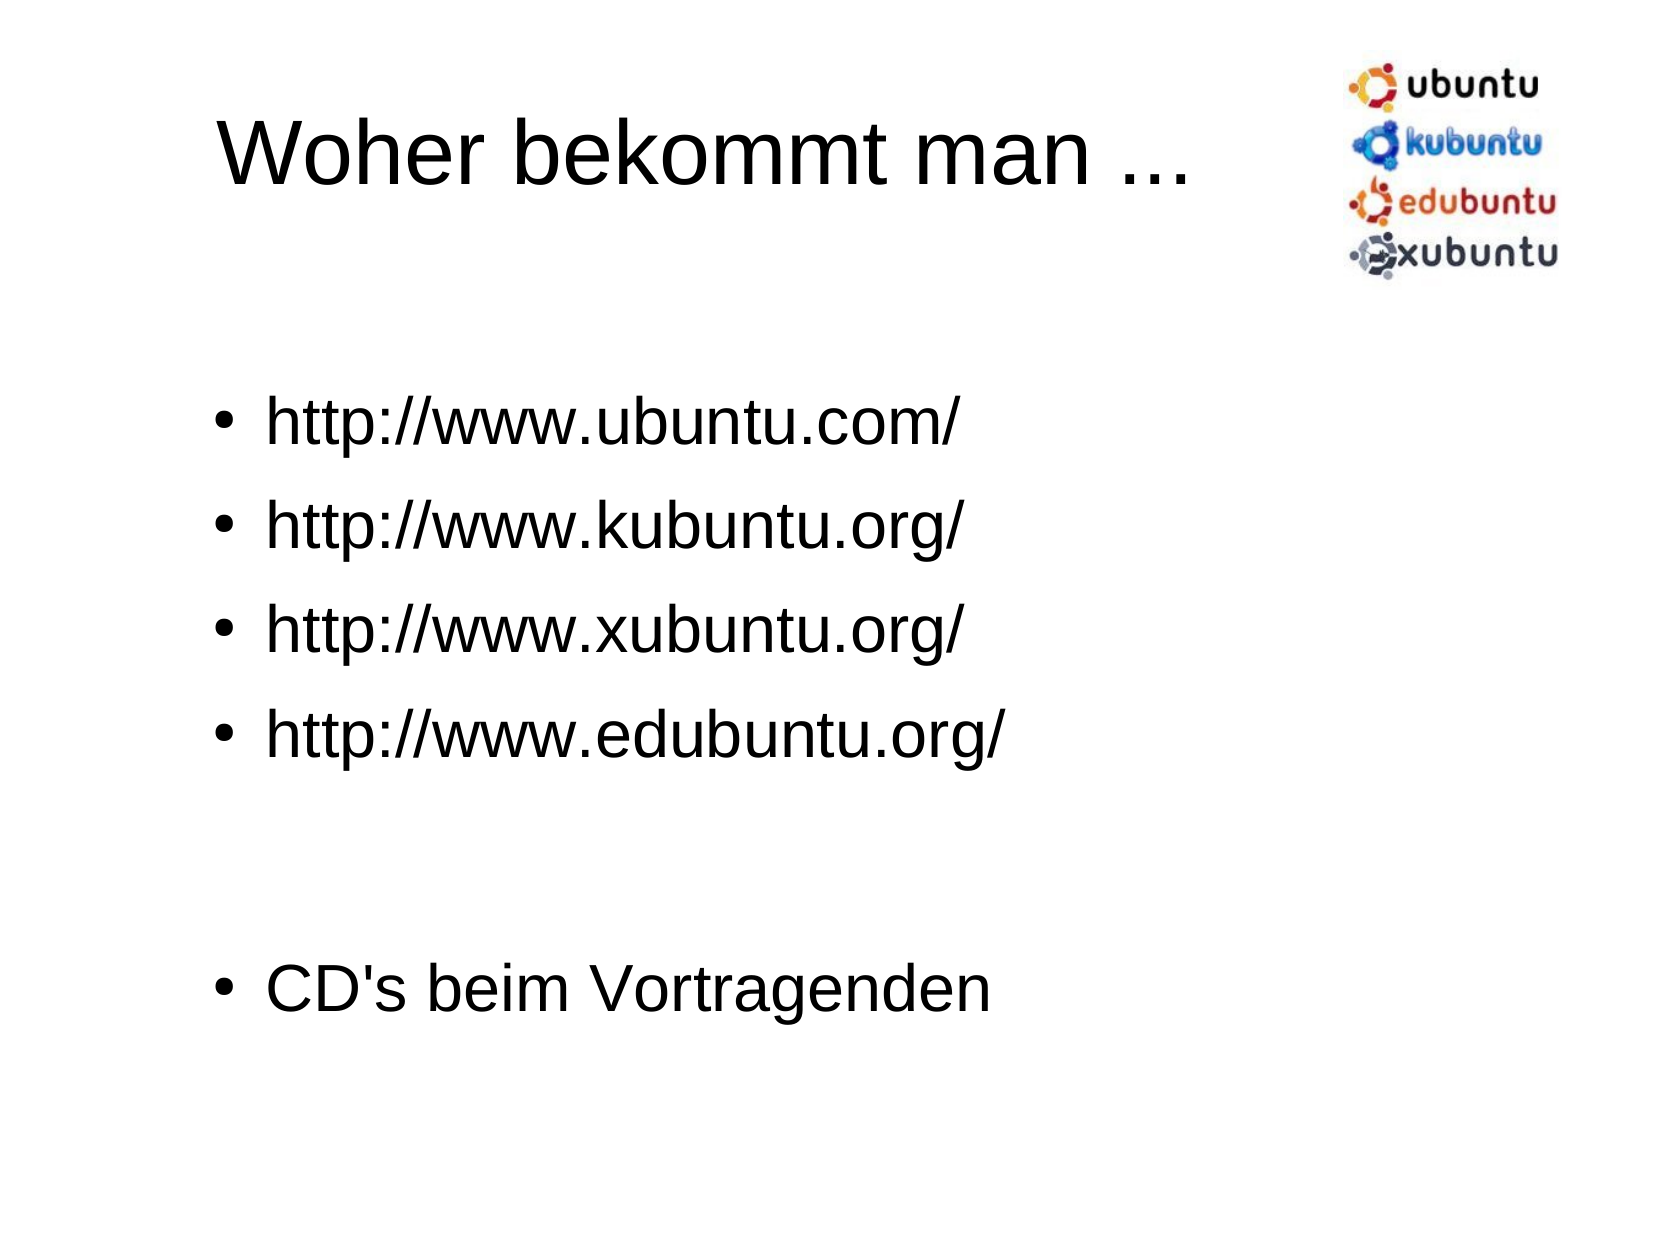

# Woher bekommt man ...
http://www.ubuntu.com/
http://www.kubuntu.org/
http://www.xubuntu.org/
http://www.edubuntu.org/
CD's beim Vortragenden